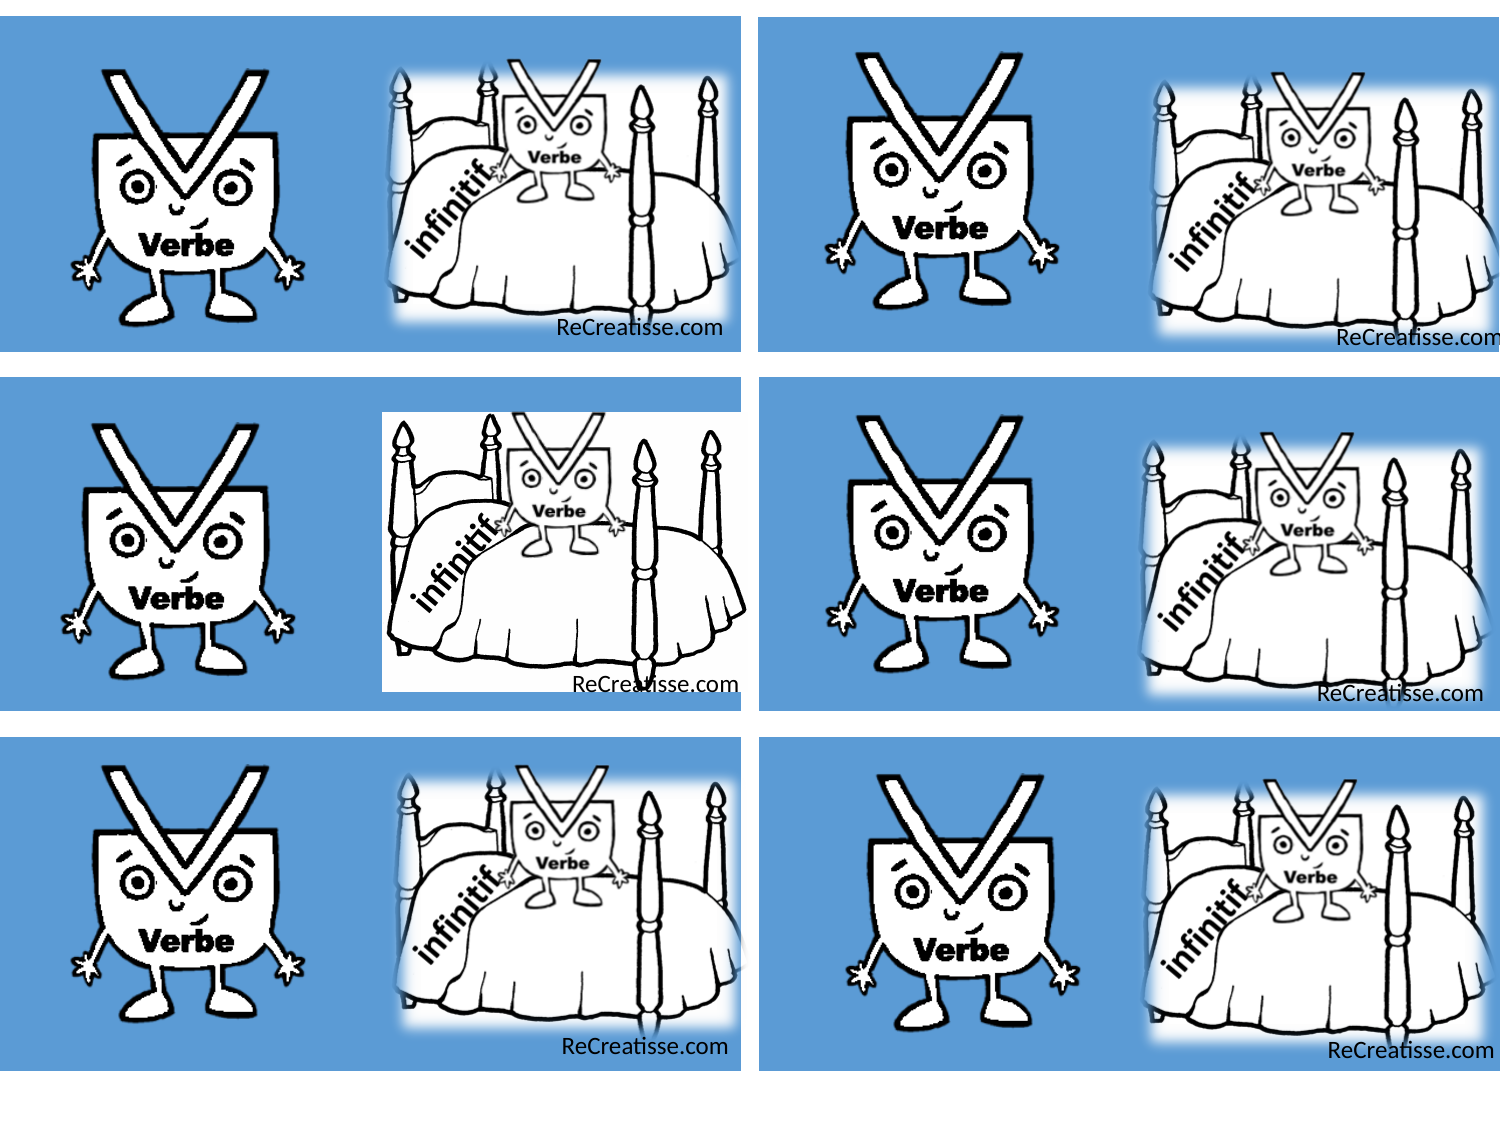

| | |
| --- | --- |
| | |
| --- | --- |
ReCreatisse.com
ReCreatisse.com
| | |
| --- | --- |
| | |
| --- | --- |
infinitif
ReCreatisse.com
ReCreatisse.com
| | |
| --- | --- |
| | |
| --- | --- |
ReCreatisse.com
ReCreatisse.com